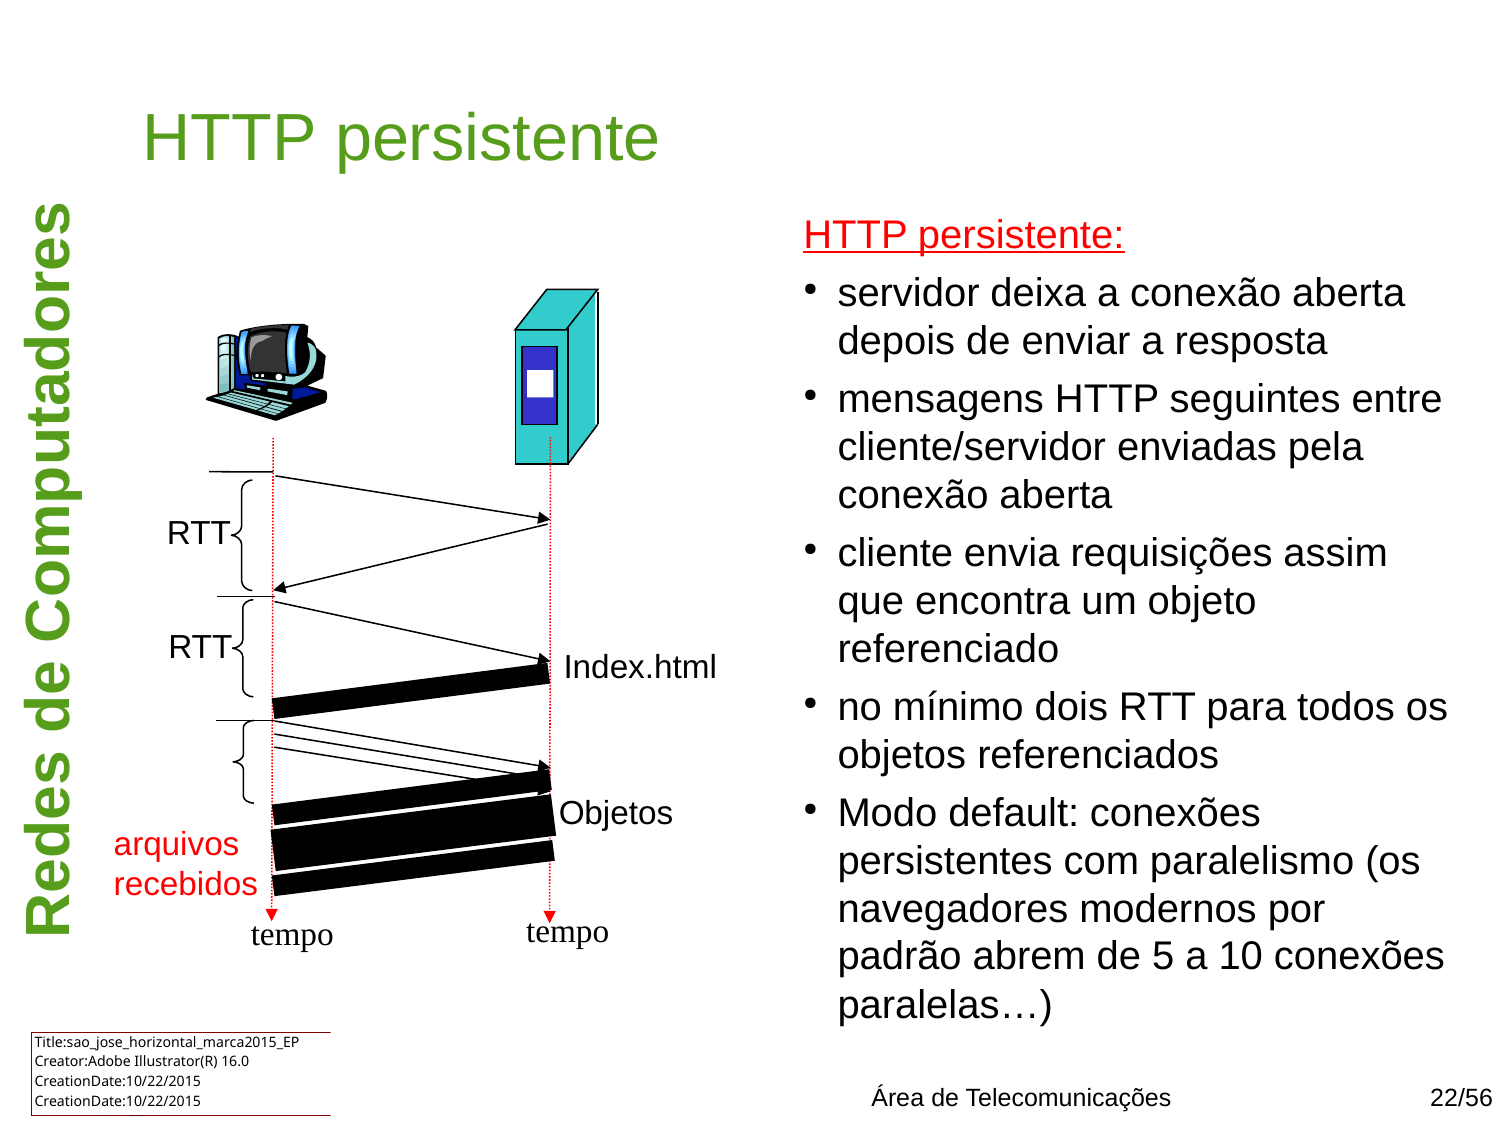

# HTTP persistente
HTTP persistente:
servidor deixa a conexão aberta depois de enviar a resposta
mensagens HTTP seguintes entre cliente/servidor enviadas pela conexão aberta
cliente envia requisições assim que encontra um objeto referenciado
no mínimo dois RTT para todos os objetos referenciados
Modo default: conexões persistentes com paralelismo (os navegadores modernos por padrão abrem de 5 a 10 conexões paralelas…)
RTT
RTT
Index.html
Objetos
arquivos
recebidos
tempo
tempo